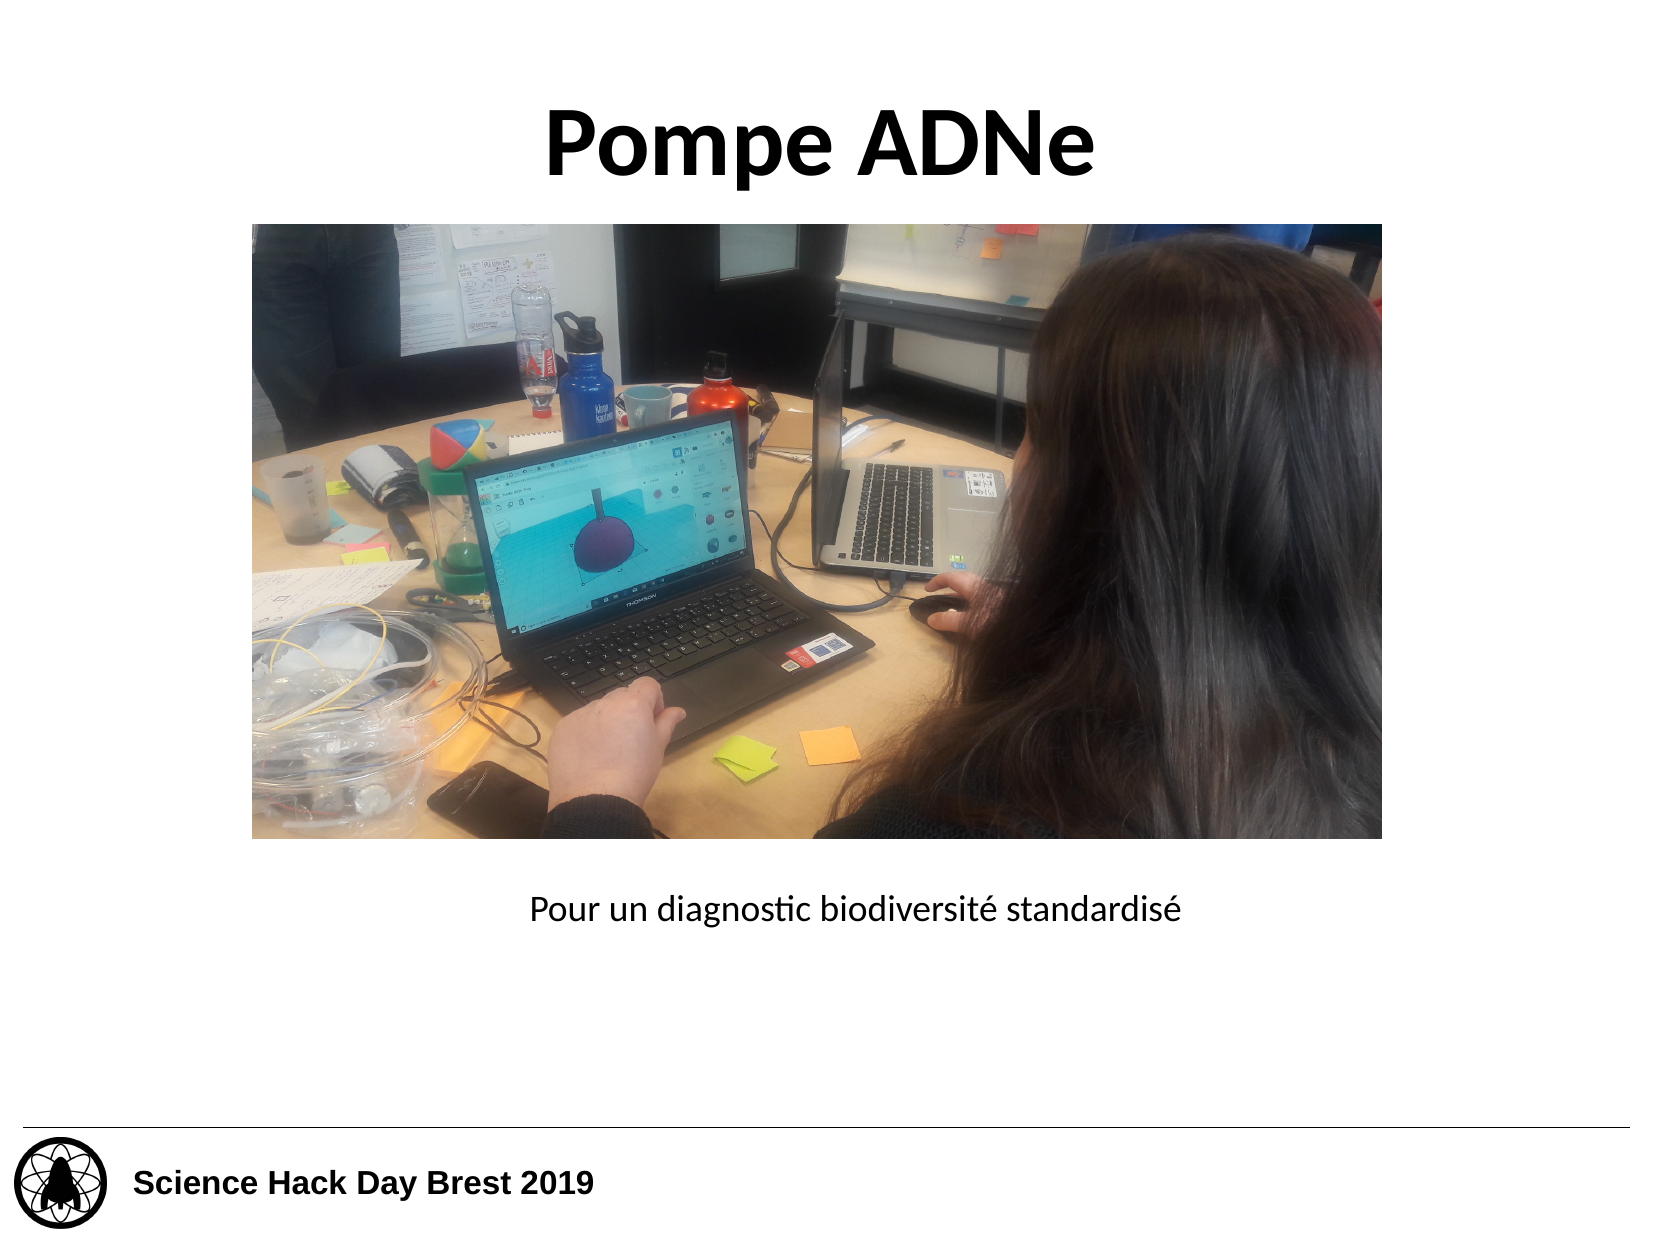

# Pompe ADNe
Pour un diagnostic biodiversité standardisé
Science Hack Day Brest 2019